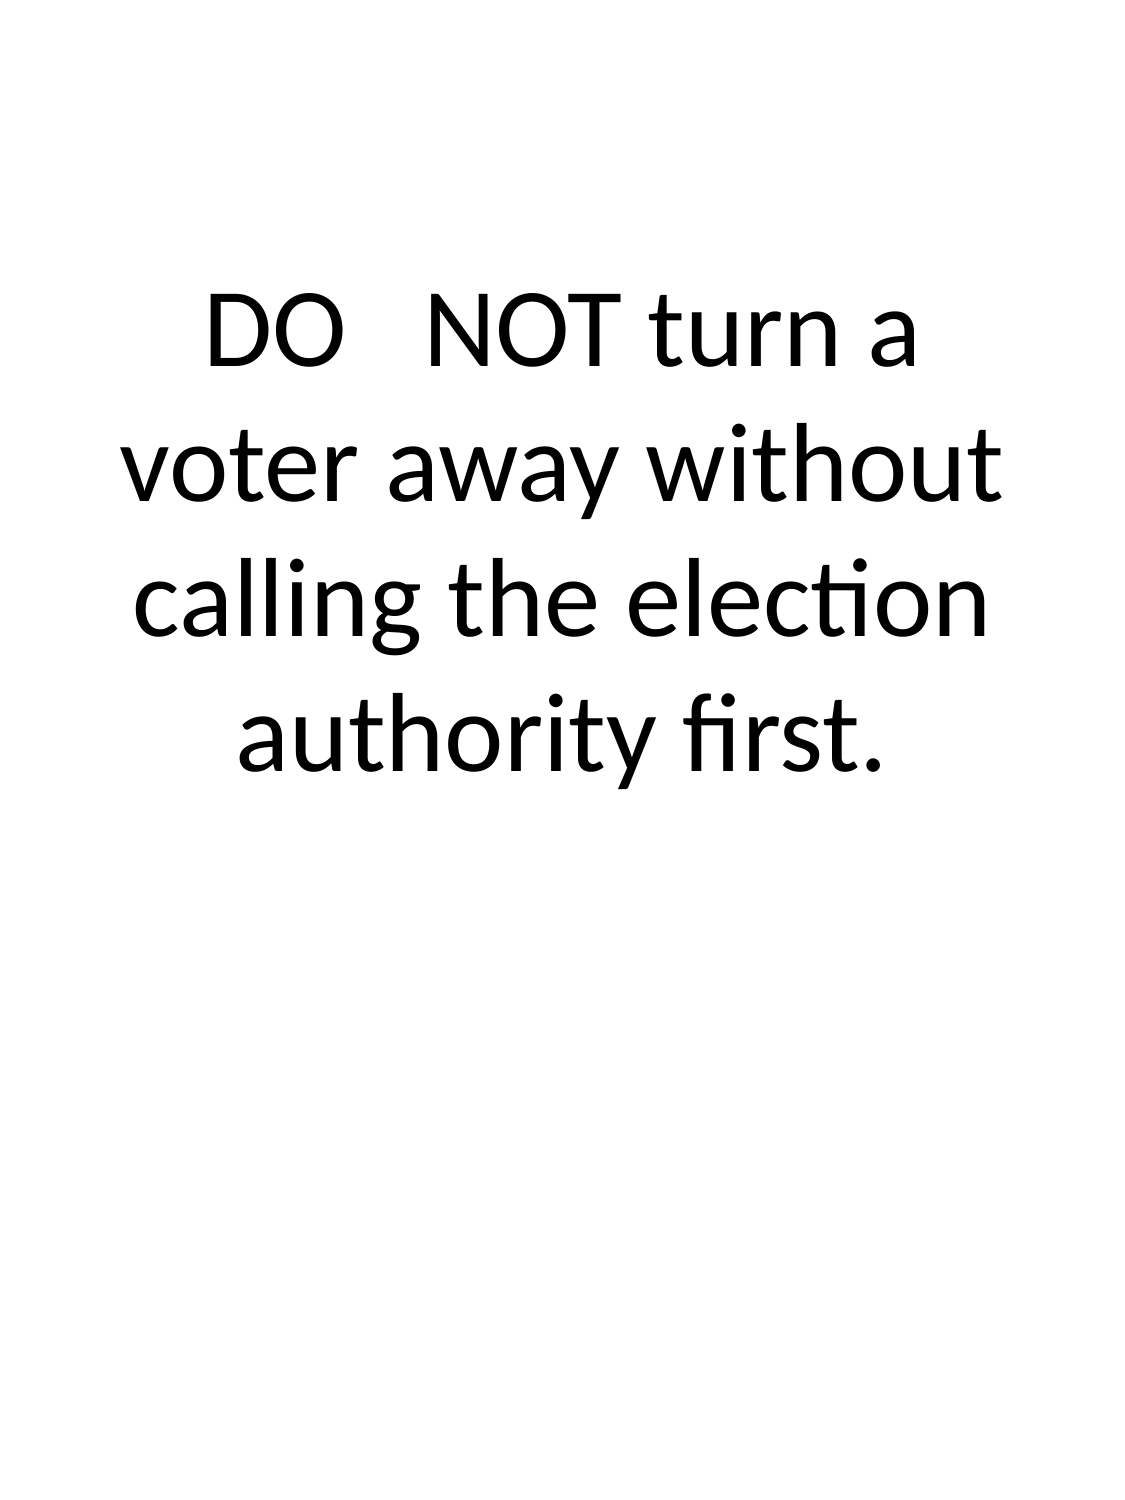

DO NOT turn a voter away without calling the election authority first.